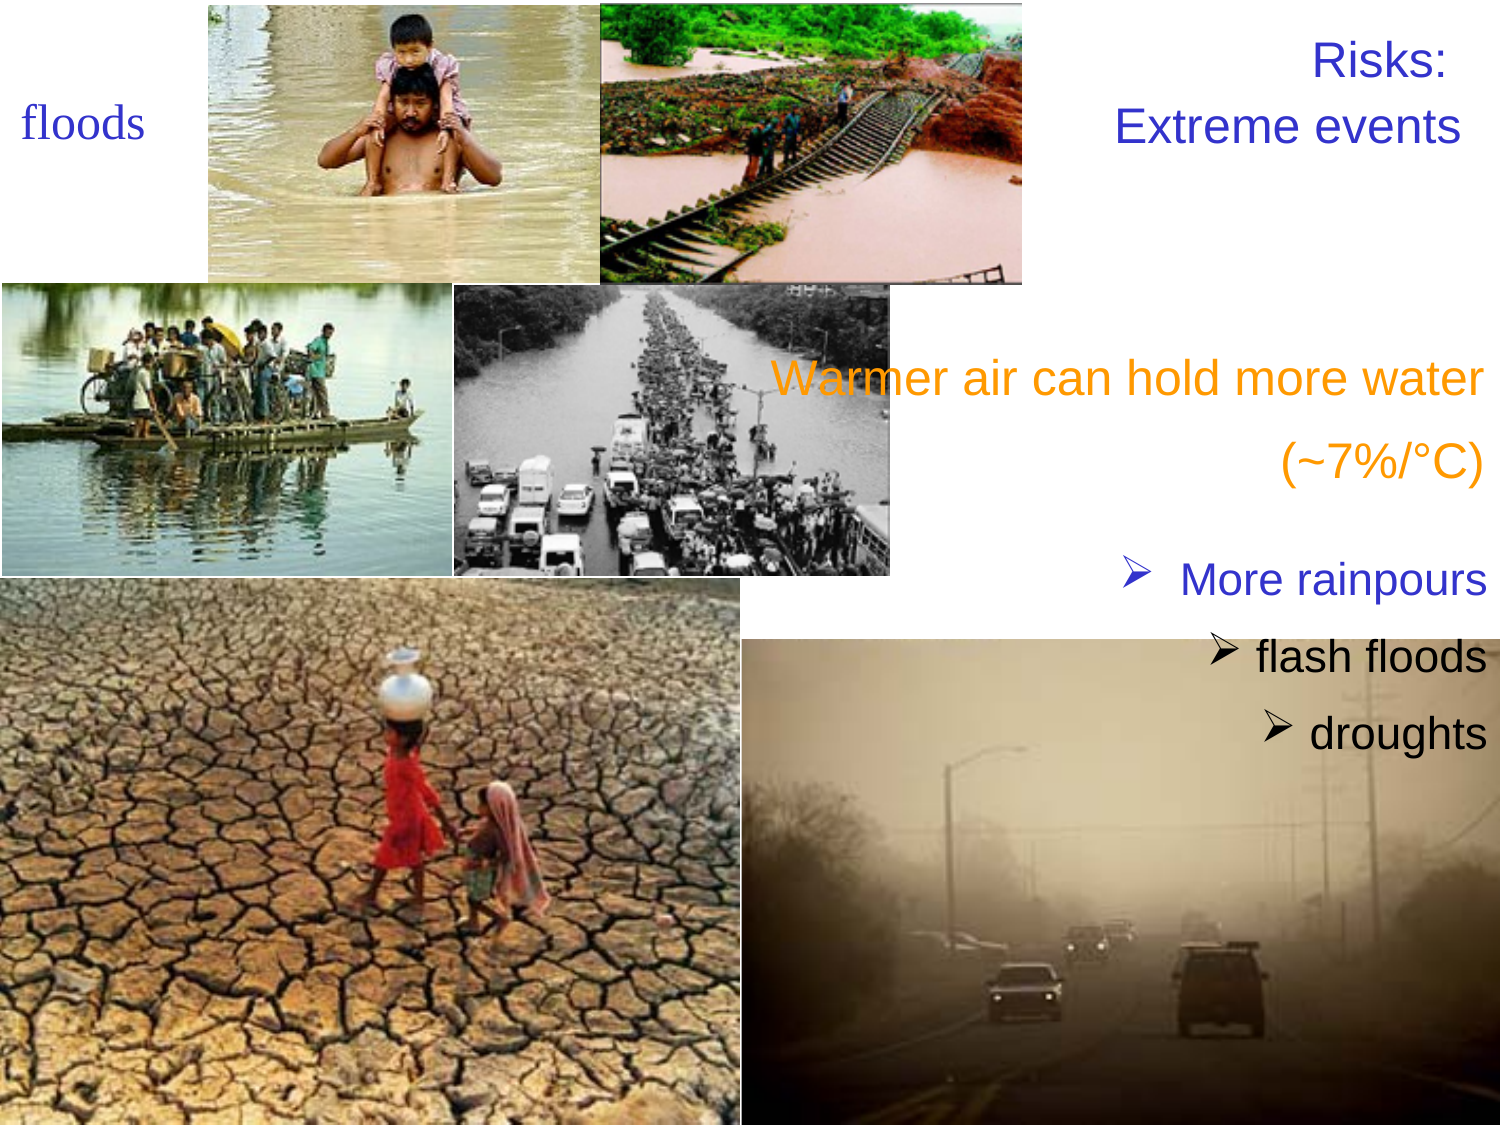

Risks:
Extreme events
floods
Warmer air can hold more water
(~7%/°C)
 More rainpours
 flash floods
 droughts